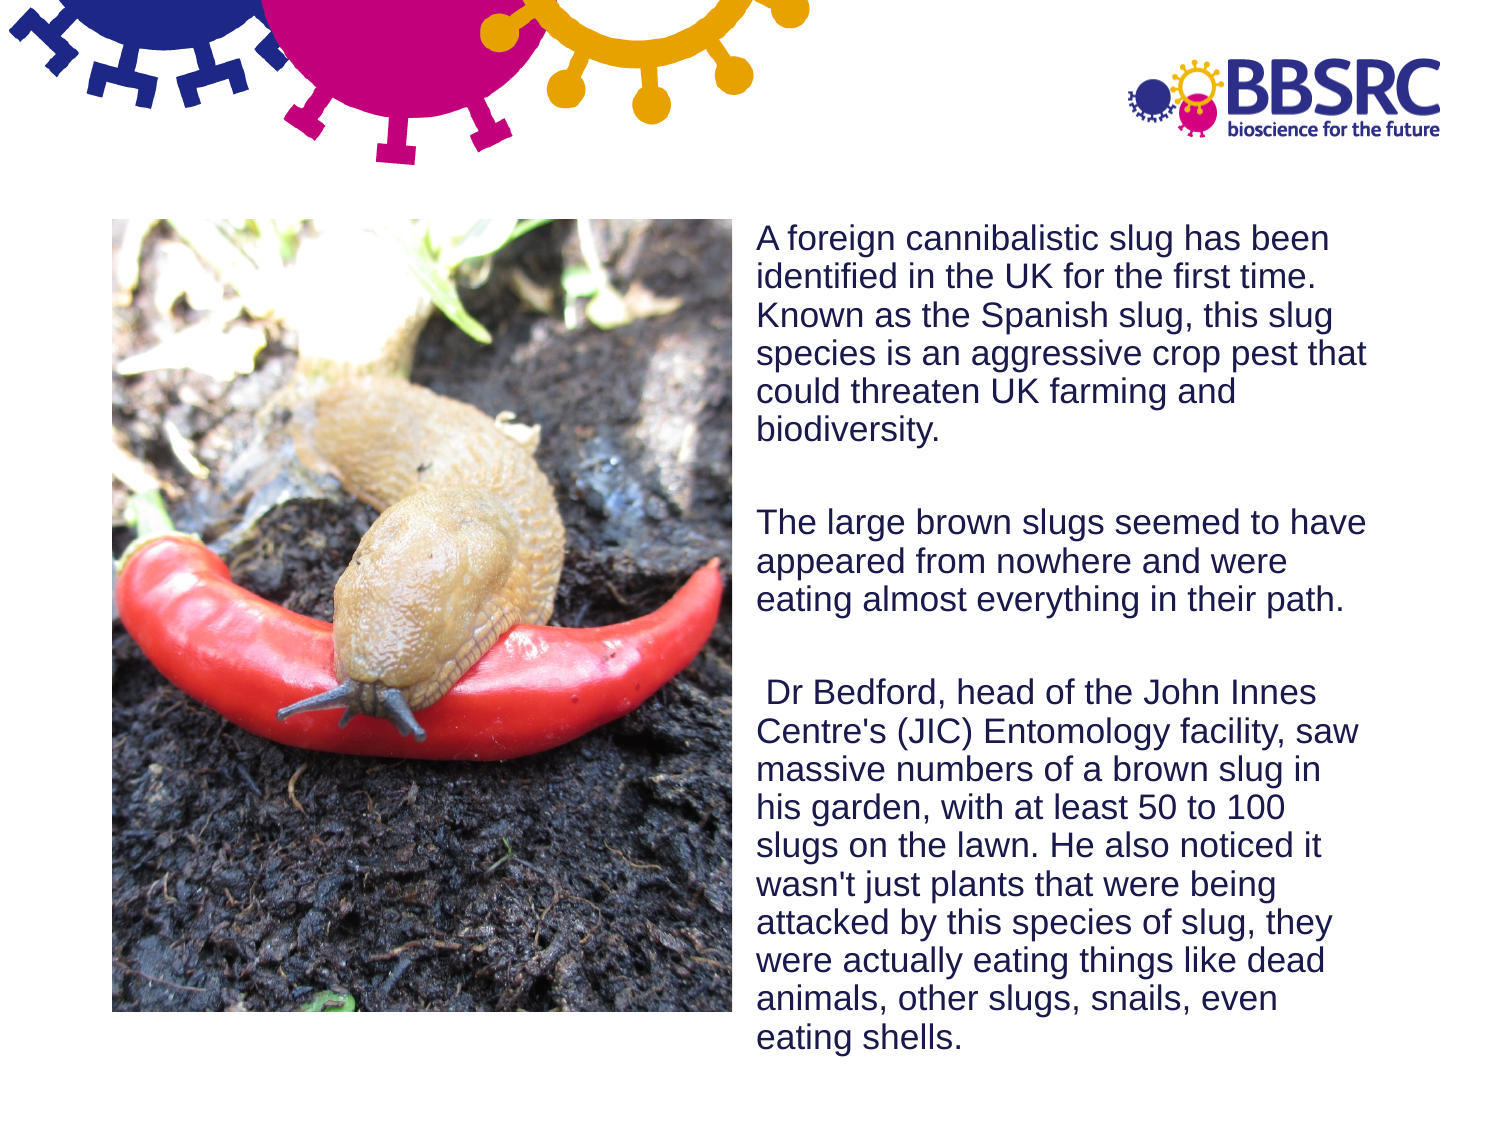

# A foreign cannibalistic slug has been identified in the UK for the first time. Known as the Spanish slug, this slug species is an aggressive crop pest that could threaten UK farming and biodiversity.
The large brown slugs seemed to have appeared from nowhere and were eating almost everything in their path.
 Dr Bedford, head of the John Innes Centre's (JIC) Entomology facility, saw massive numbers of a brown slug in his garden, with at least 50 to 100 slugs on the lawn. He also noticed it wasn't just plants that were being attacked by this species of slug, they were actually eating things like dead animals, other slugs, snails, even eating shells.